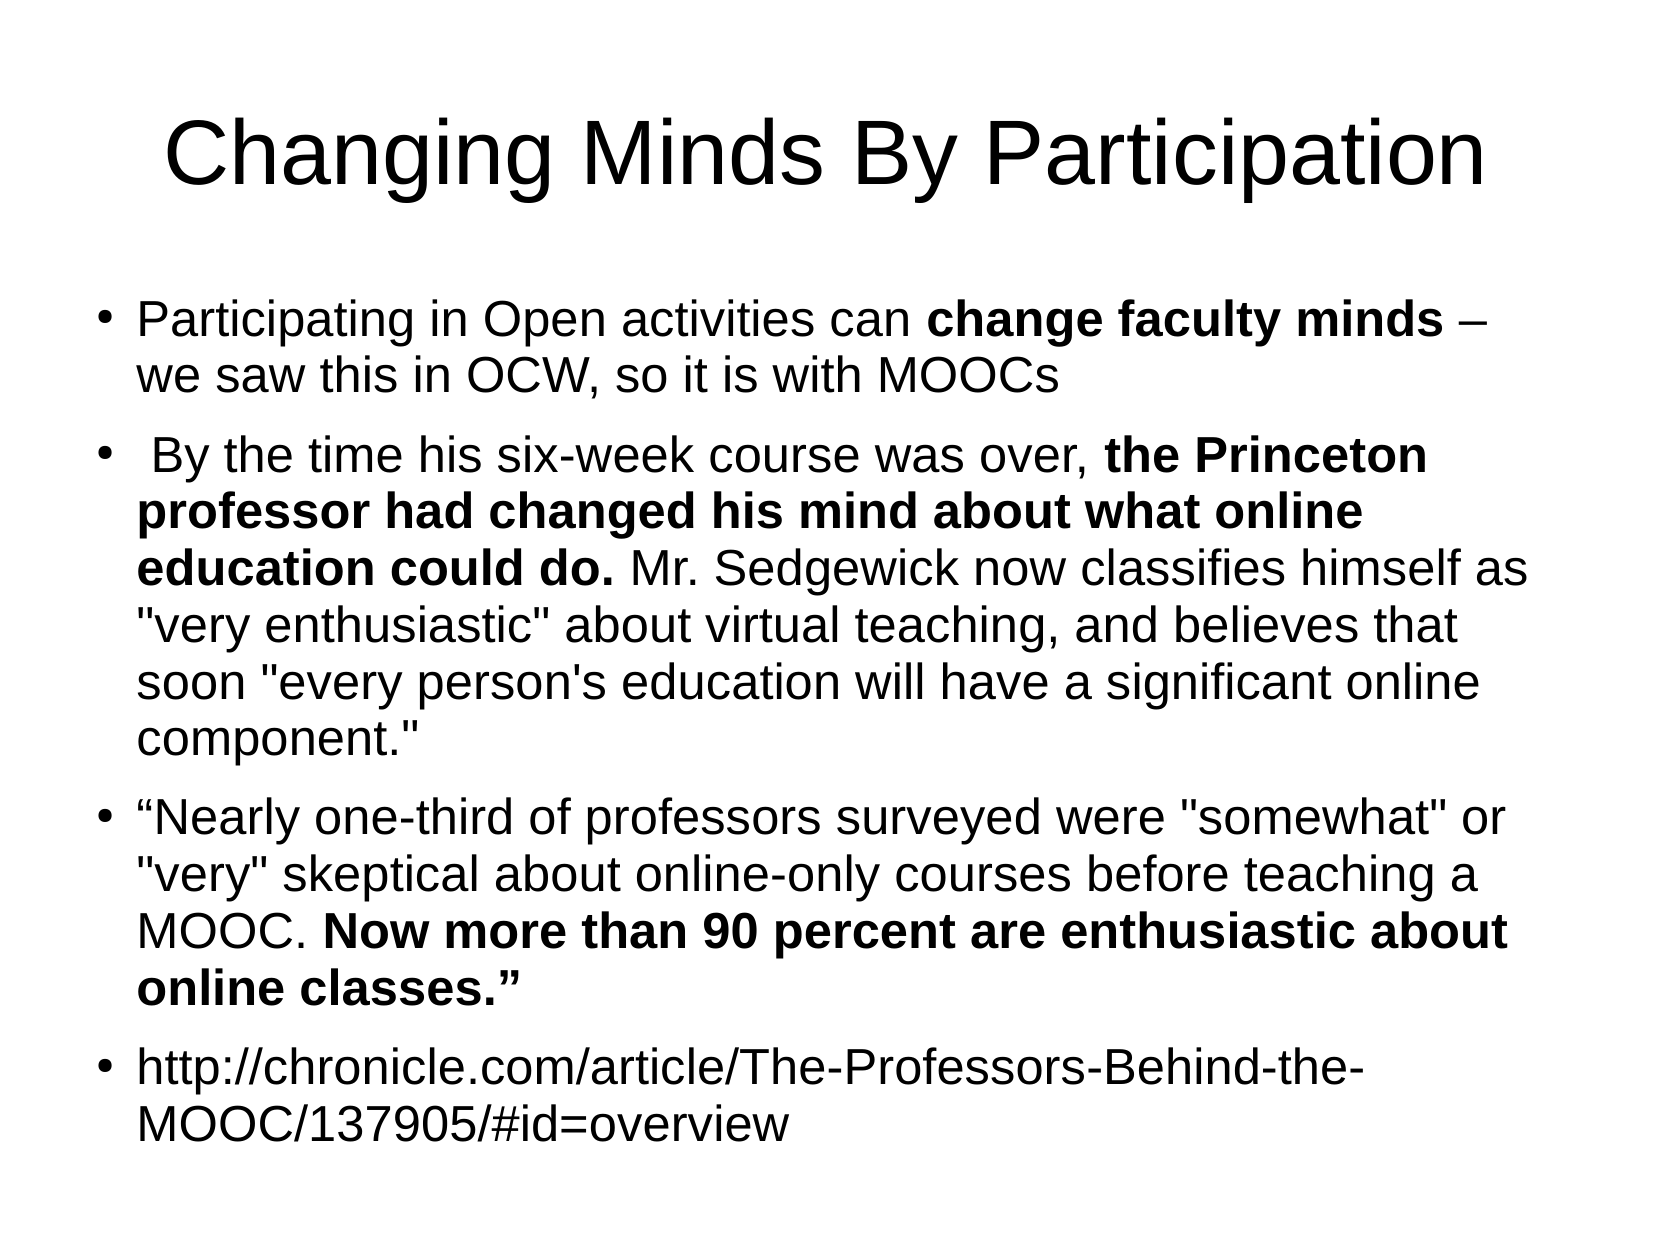

# Changing Minds By Participation
Participating in Open activities can change faculty minds – we saw this in OCW, so it is with MOOCs
 By the time his six-week course was over, the Princeton professor had changed his mind about what online education could do. Mr. Sedgewick now classifies himself as "very enthusiastic" about virtual teaching, and believes that soon "every person's education will have a significant online component."
“Nearly one-third of professors surveyed were "somewhat" or "very" skeptical about online-only courses before teaching a MOOC. Now more than 90 percent are enthusiastic about online classes.”
http://chronicle.com/article/The-Professors-Behind-the-MOOC/137905/#id=overview